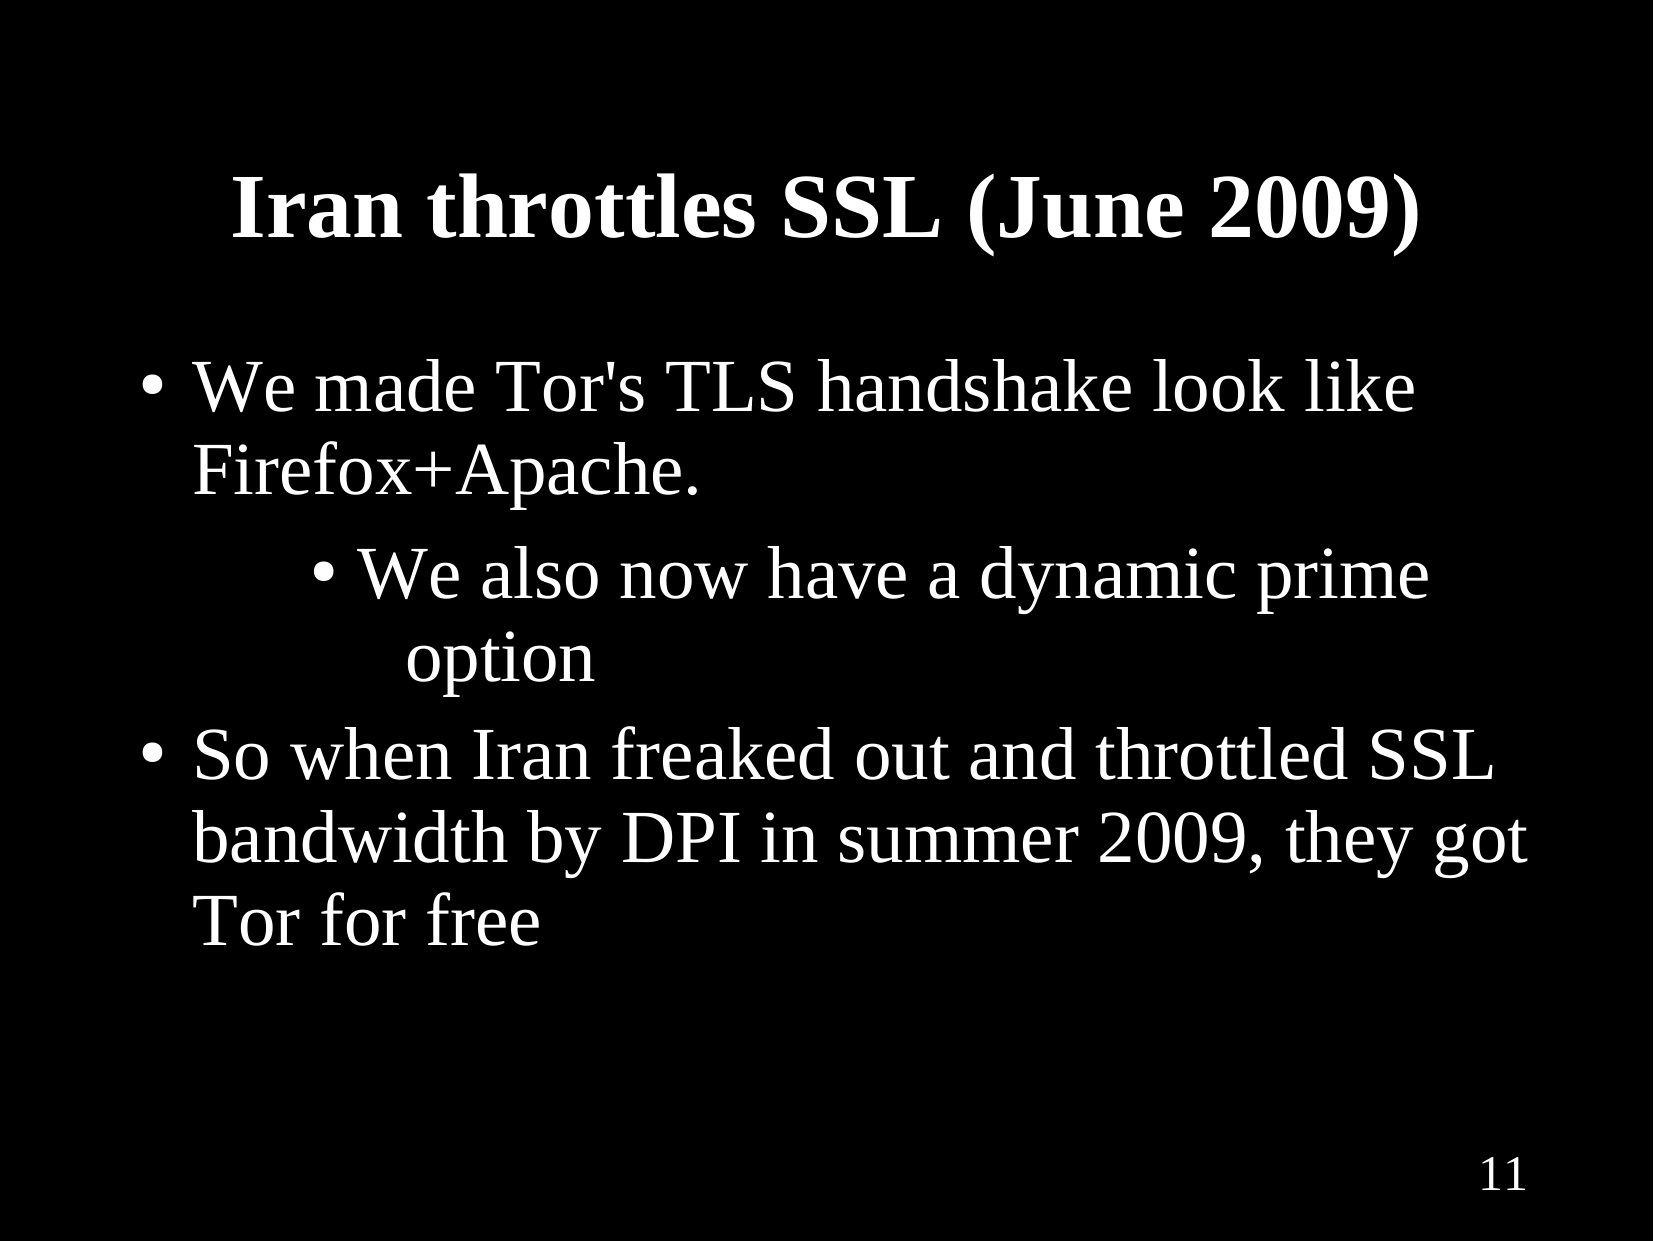

# Iran throttles SSL (June 2009)
We made Tor's TLS handshake look like Firefox+Apache.
We also now have a dynamic prime option
So when Iran freaked out and throttled SSL bandwidth by DPI in summer 2009, they got Tor for free